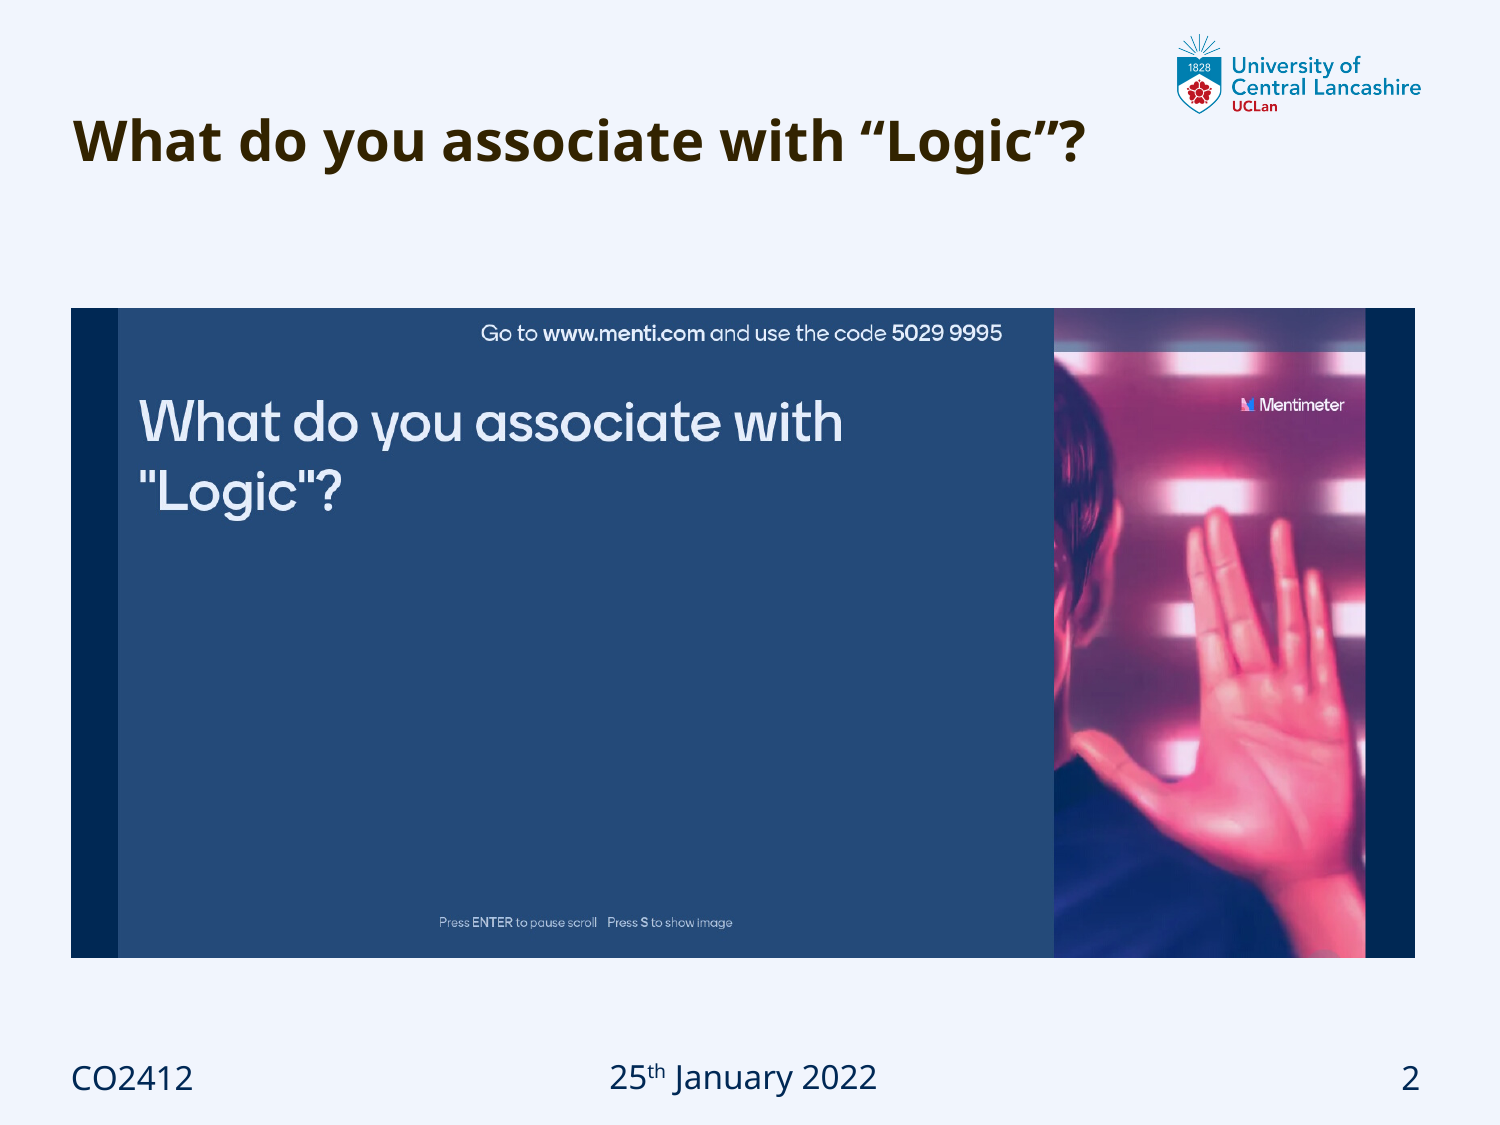

# What do you associate with “Logic”?